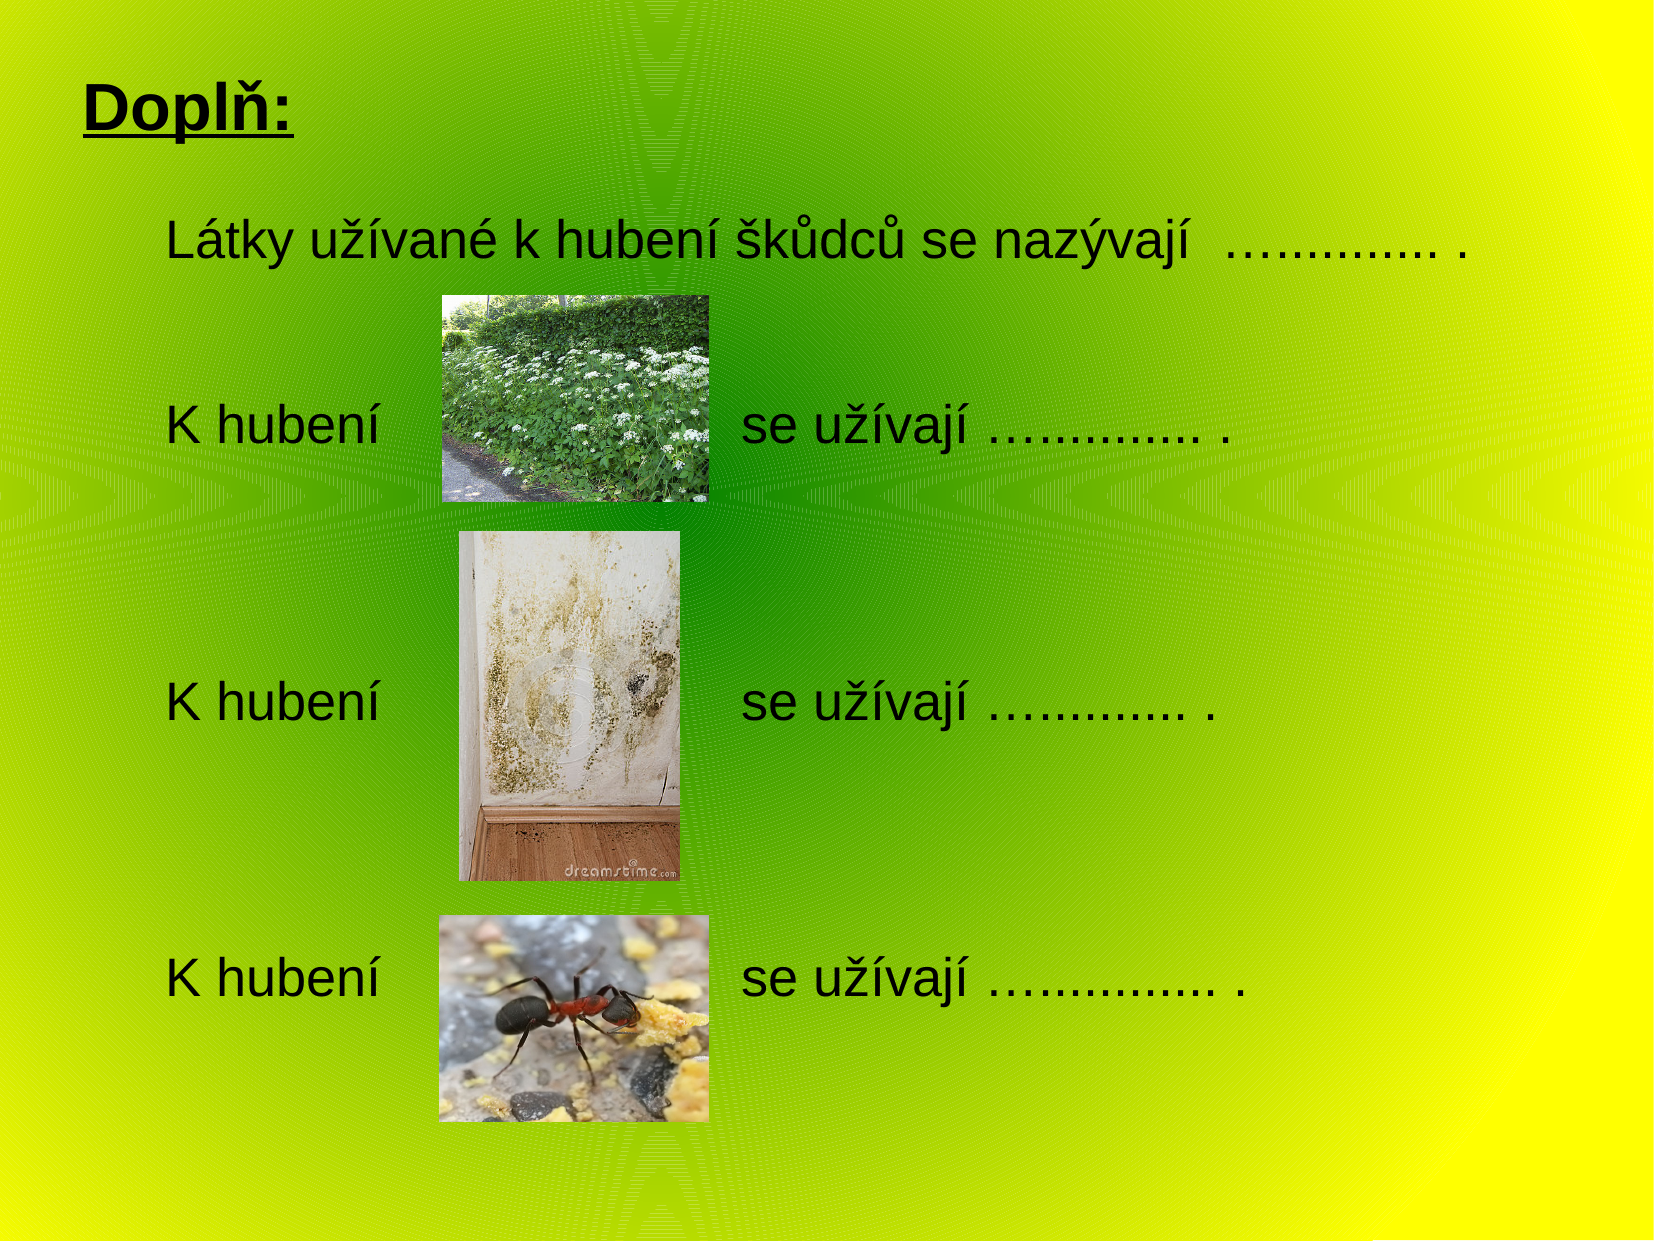

# Doplň:
Látky užívané k hubení škůdců se nazývají …........... .
K hubení se užívají …........... .
K hubení se užívají ….......... .
K hubení se užívají …............ .